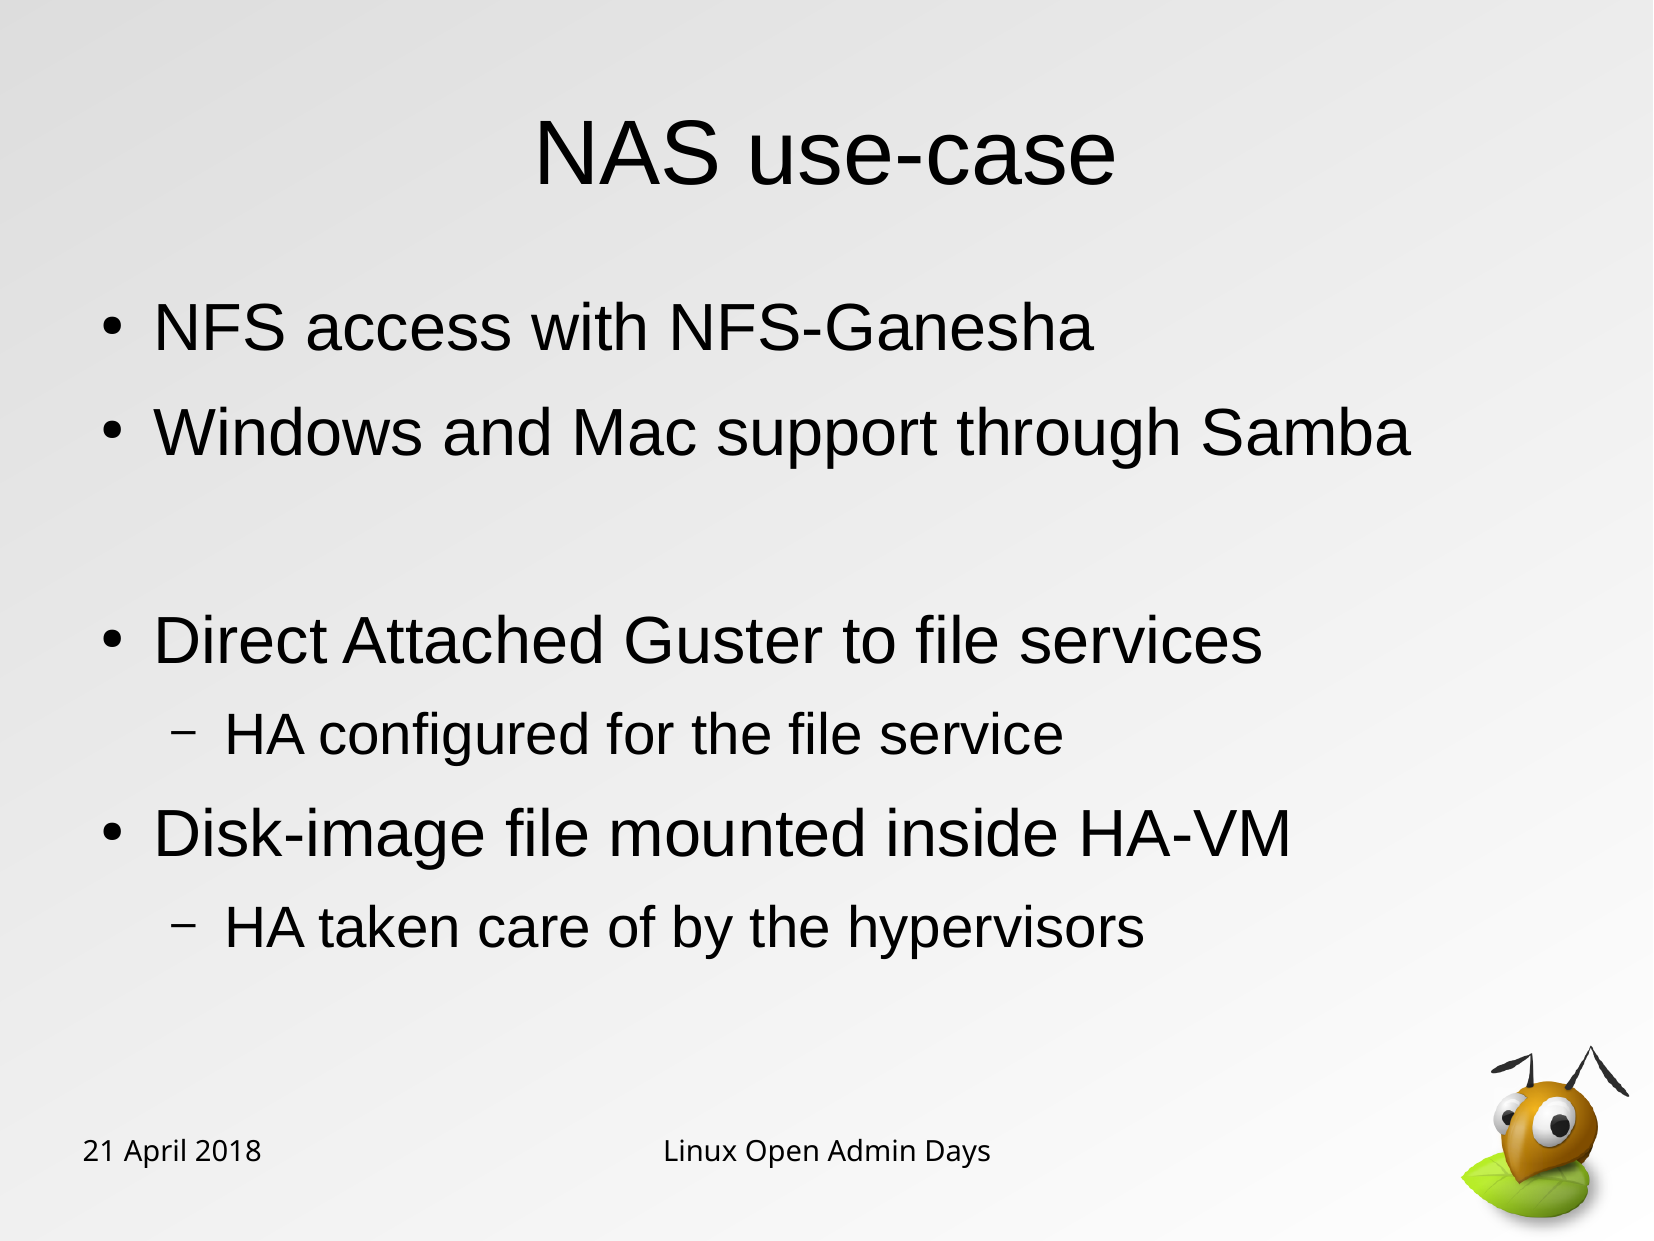

# NAS use-case
NFS access with NFS-Ganesha
Windows and Mac support through Samba
Direct Attached Guster to file services
HA configured for the file service
Disk-image file mounted inside HA-VM
HA taken care of by the hypervisors
21 April 2018
Linux Open Admin Days